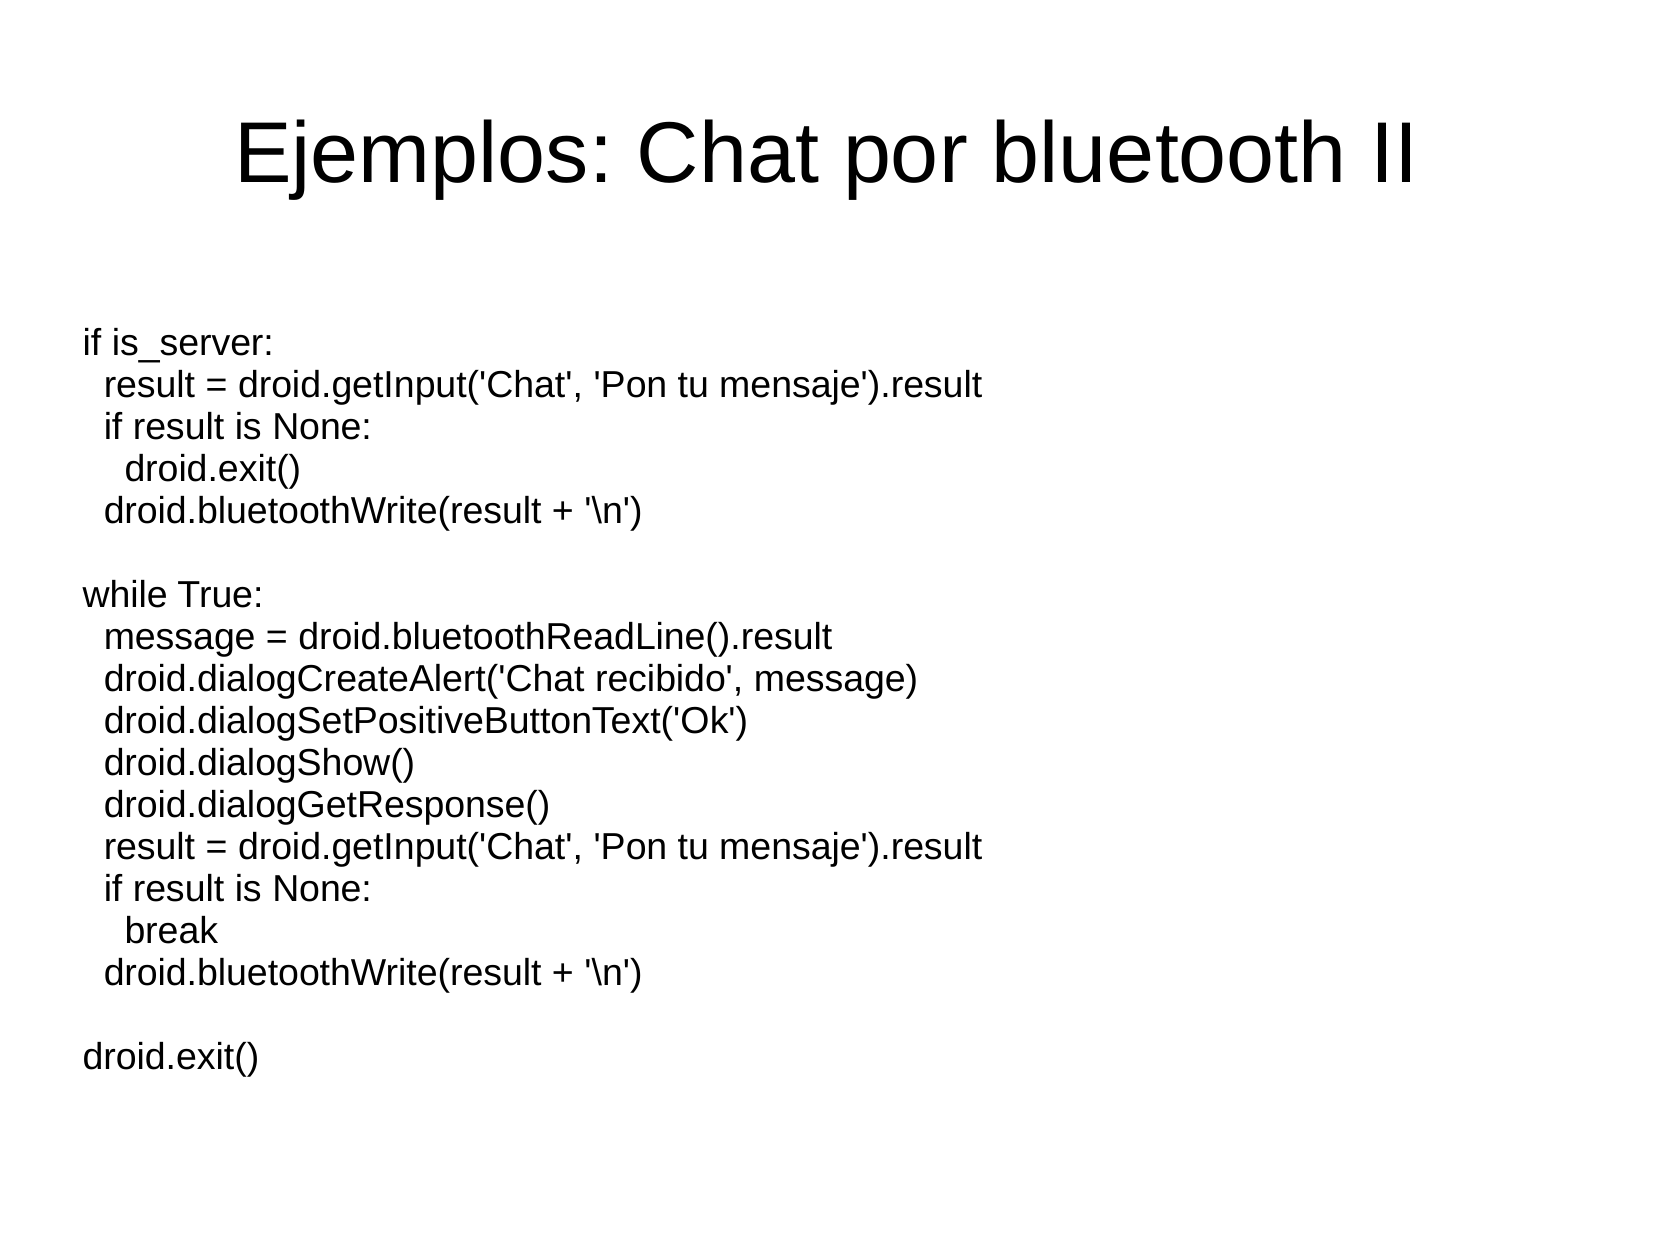

# Ejemplos: Chat por bluetooth II
if is_server:
 result = droid.getInput('Chat', 'Pon tu mensaje').result
 if result is None:
 droid.exit()
 droid.bluetoothWrite(result + '\n')
while True:
 message = droid.bluetoothReadLine().result
 droid.dialogCreateAlert('Chat recibido', message)
 droid.dialogSetPositiveButtonText('Ok')
 droid.dialogShow()
 droid.dialogGetResponse()
 result = droid.getInput('Chat', 'Pon tu mensaje').result
 if result is None:
 break
 droid.bluetoothWrite(result + '\n')
droid.exit()